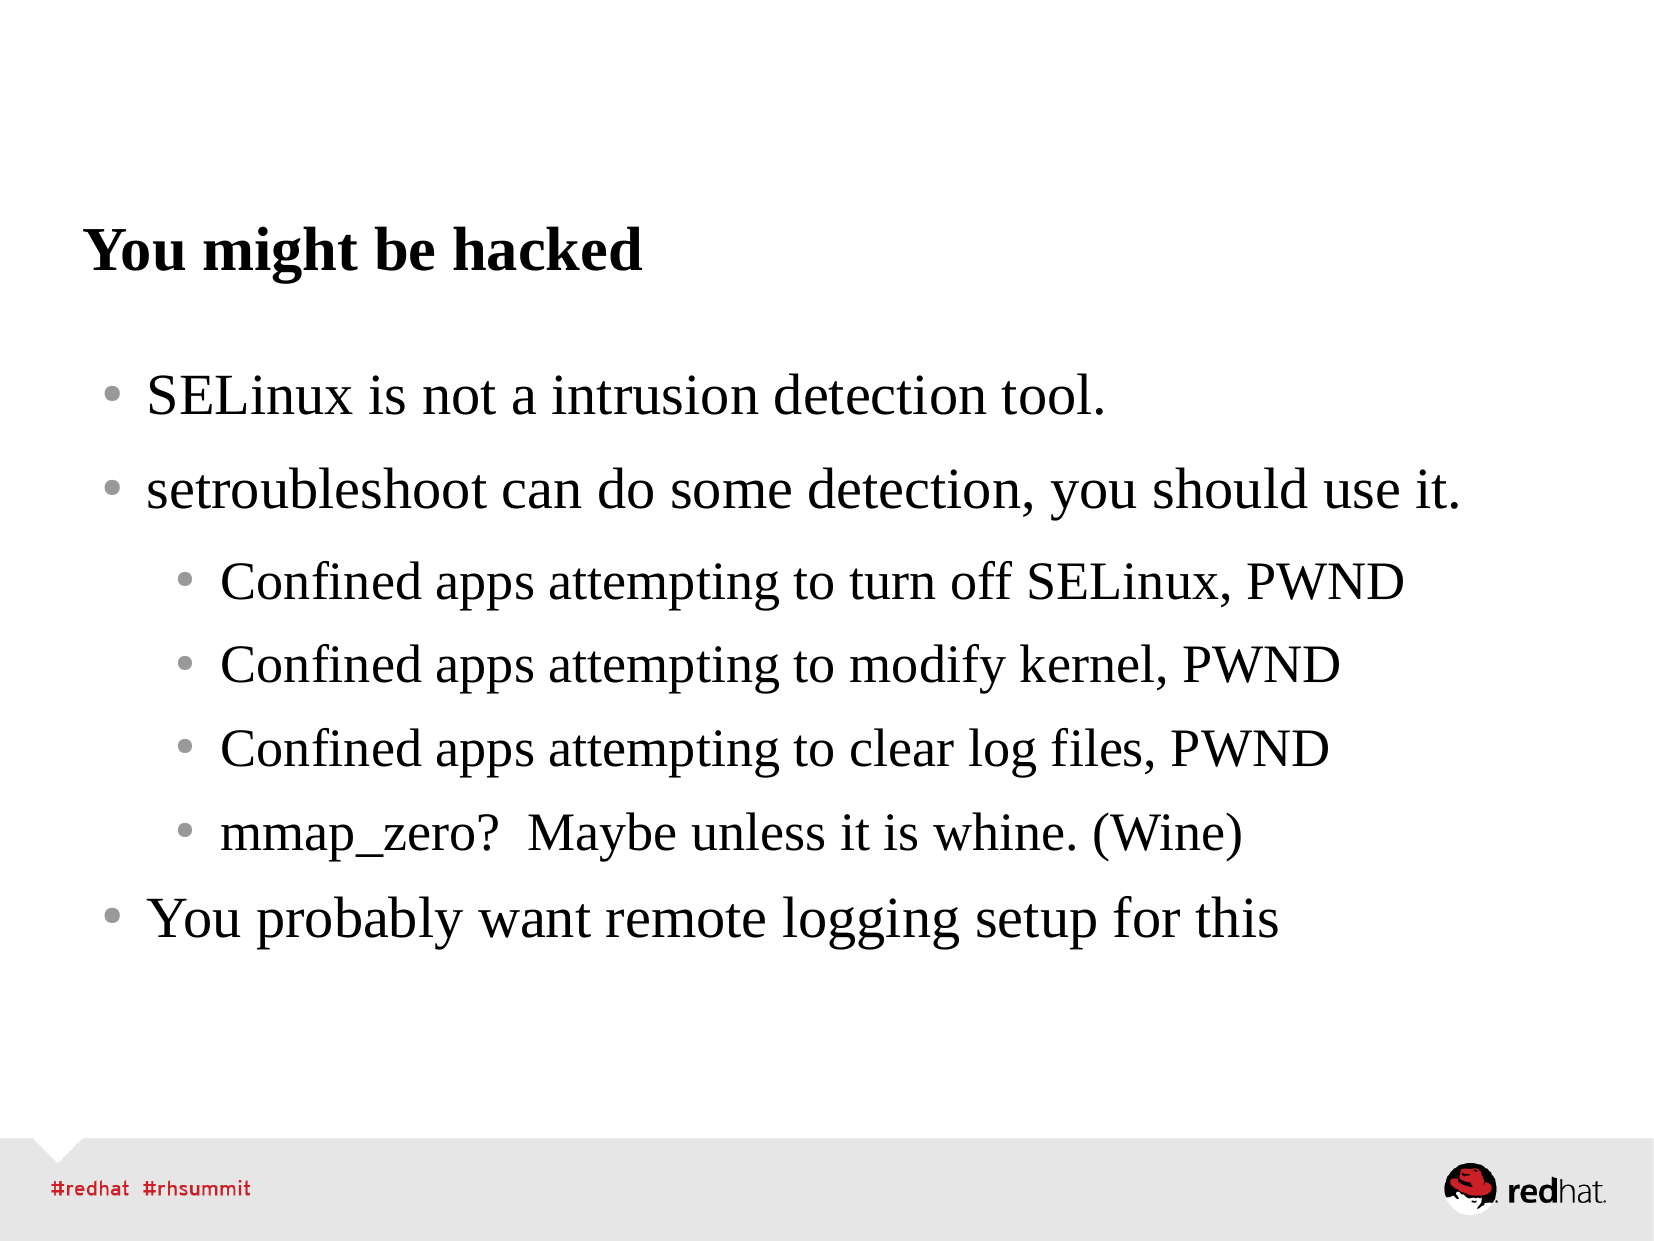

# You might be hacked
SELinux is not a intrusion detection tool.
setroubleshoot can do some detection, you should use it.
Confined apps attempting to turn off SELinux, PWND
Confined apps attempting to modify kernel, PWND
Confined apps attempting to clear log files, PWND
mmap_zero? Maybe unless it is whine. (Wine)
You probably want remote logging setup for this